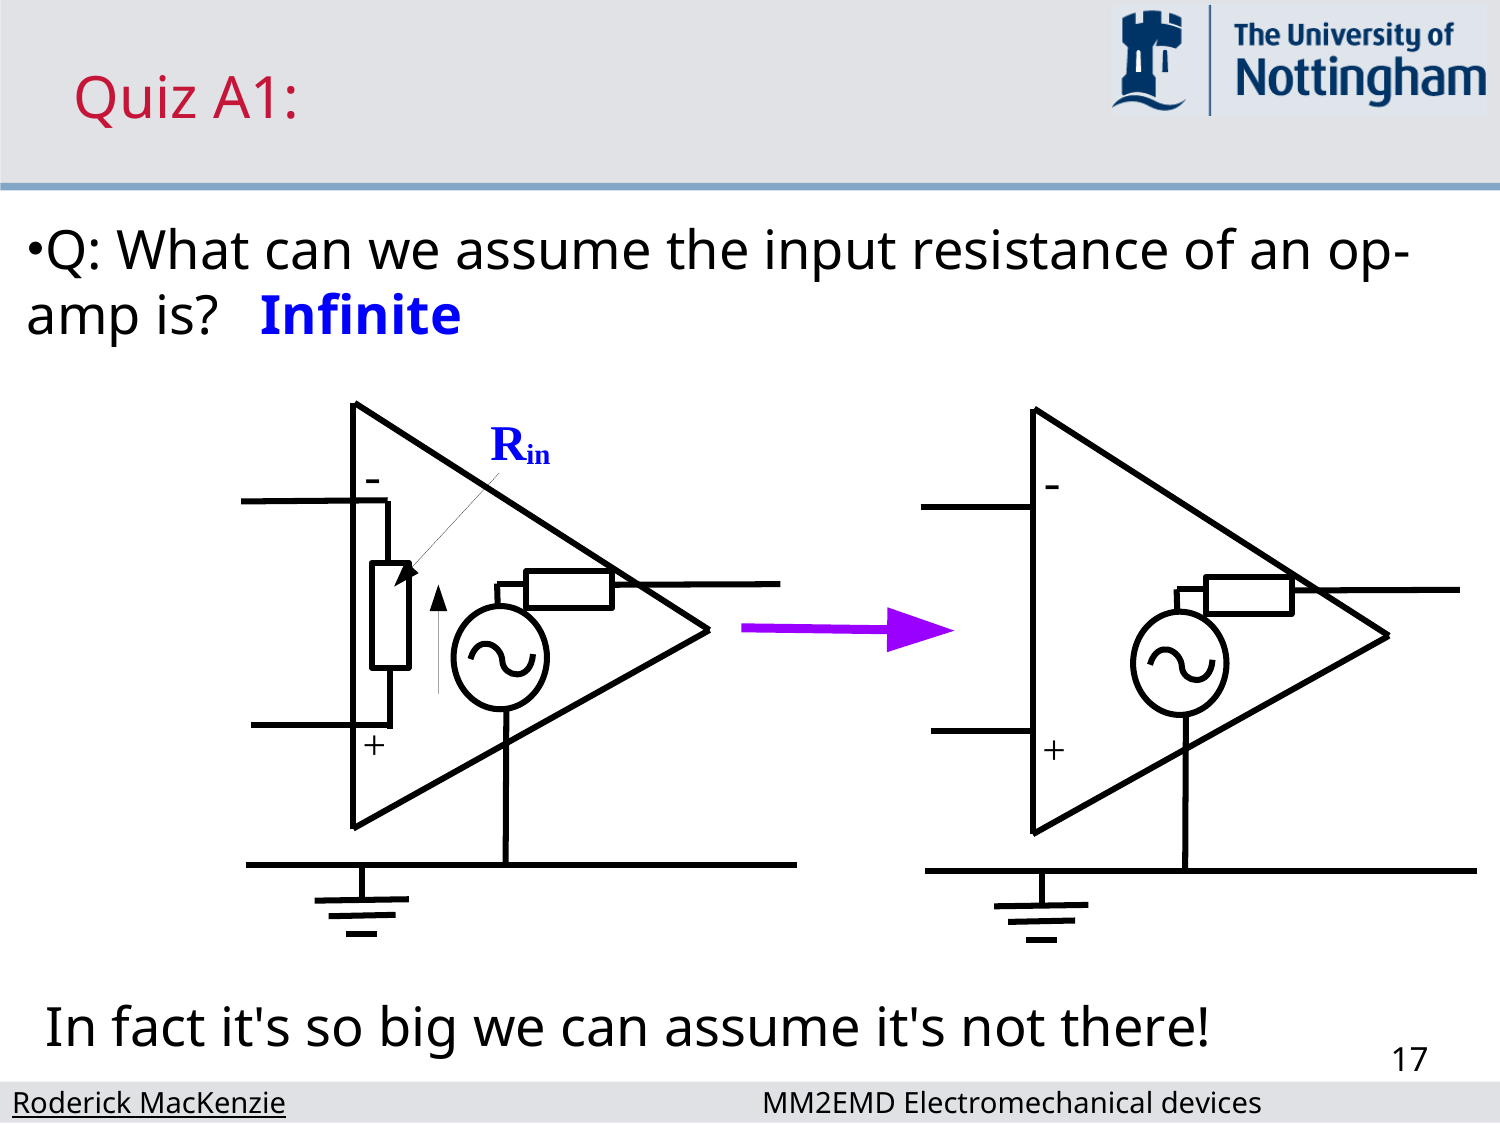

# Quiz A1:
Q: What can we assume the input resistance of an op-amp is? Infinite
Rin
-
-
+
+
In fact it's so big we can assume it's not there!